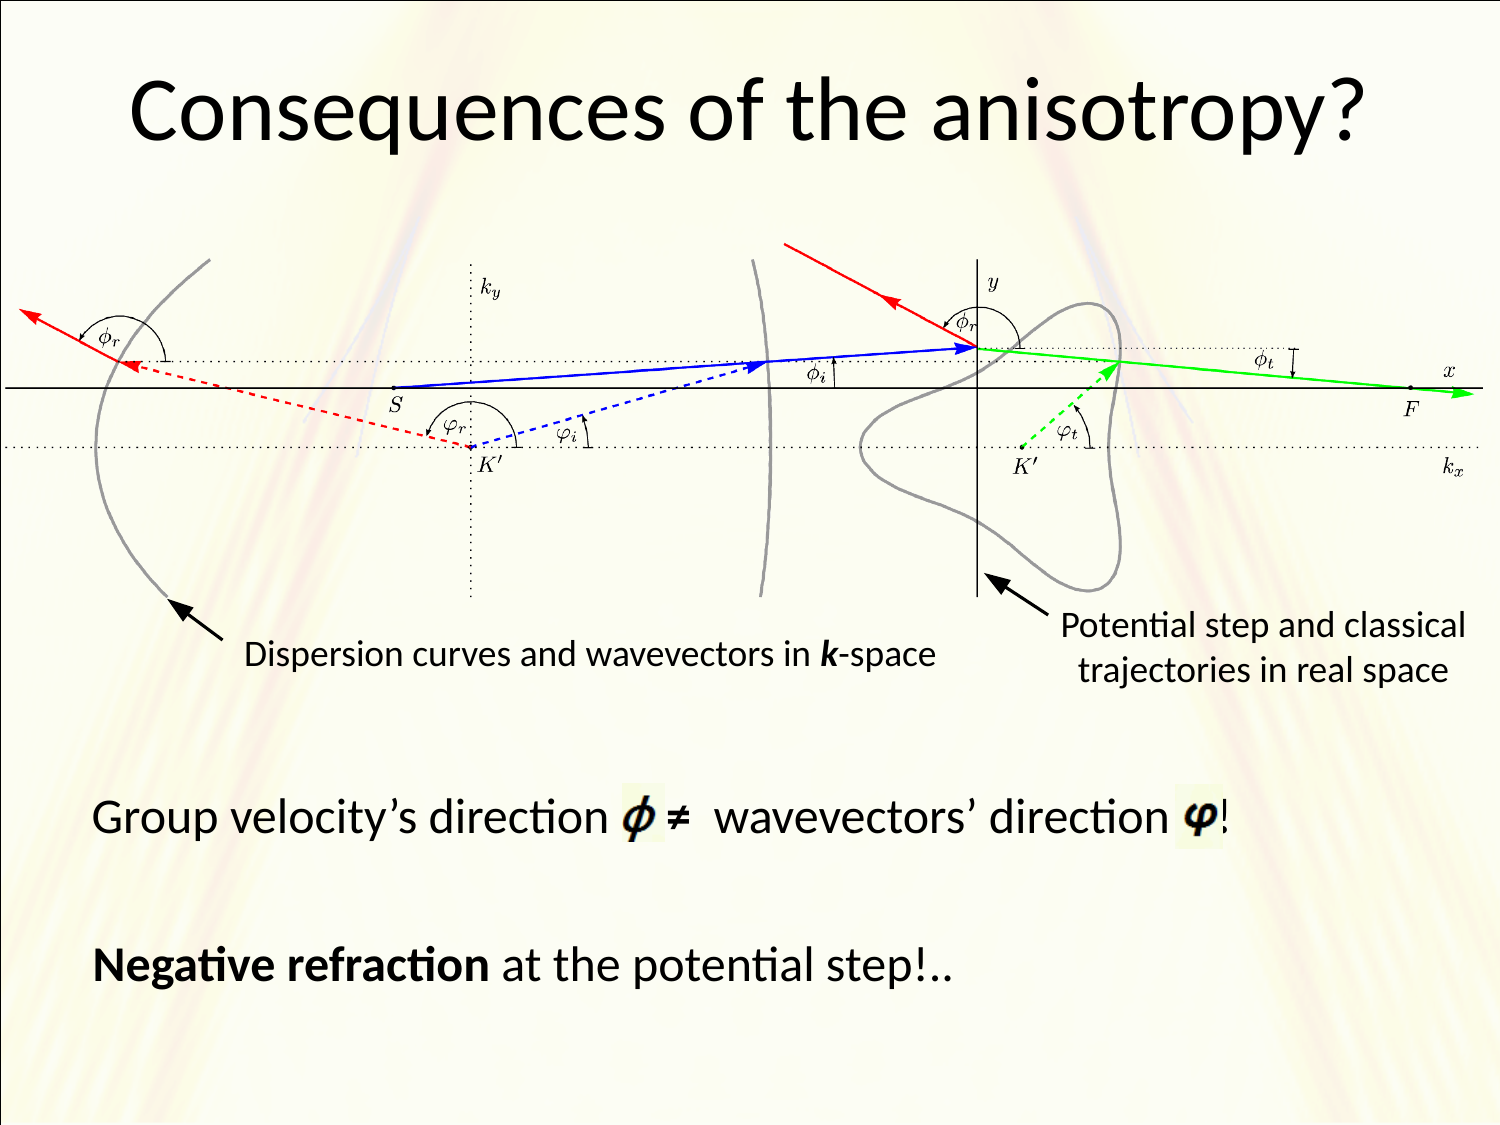

Consequences of the anisotropy?
Potential step and classical trajectories in real space
Dispersion curves and wavevectors in k-space
Group velocity’s direction ≠ wavevectors’ direction !
Negative refraction at the potential step!..